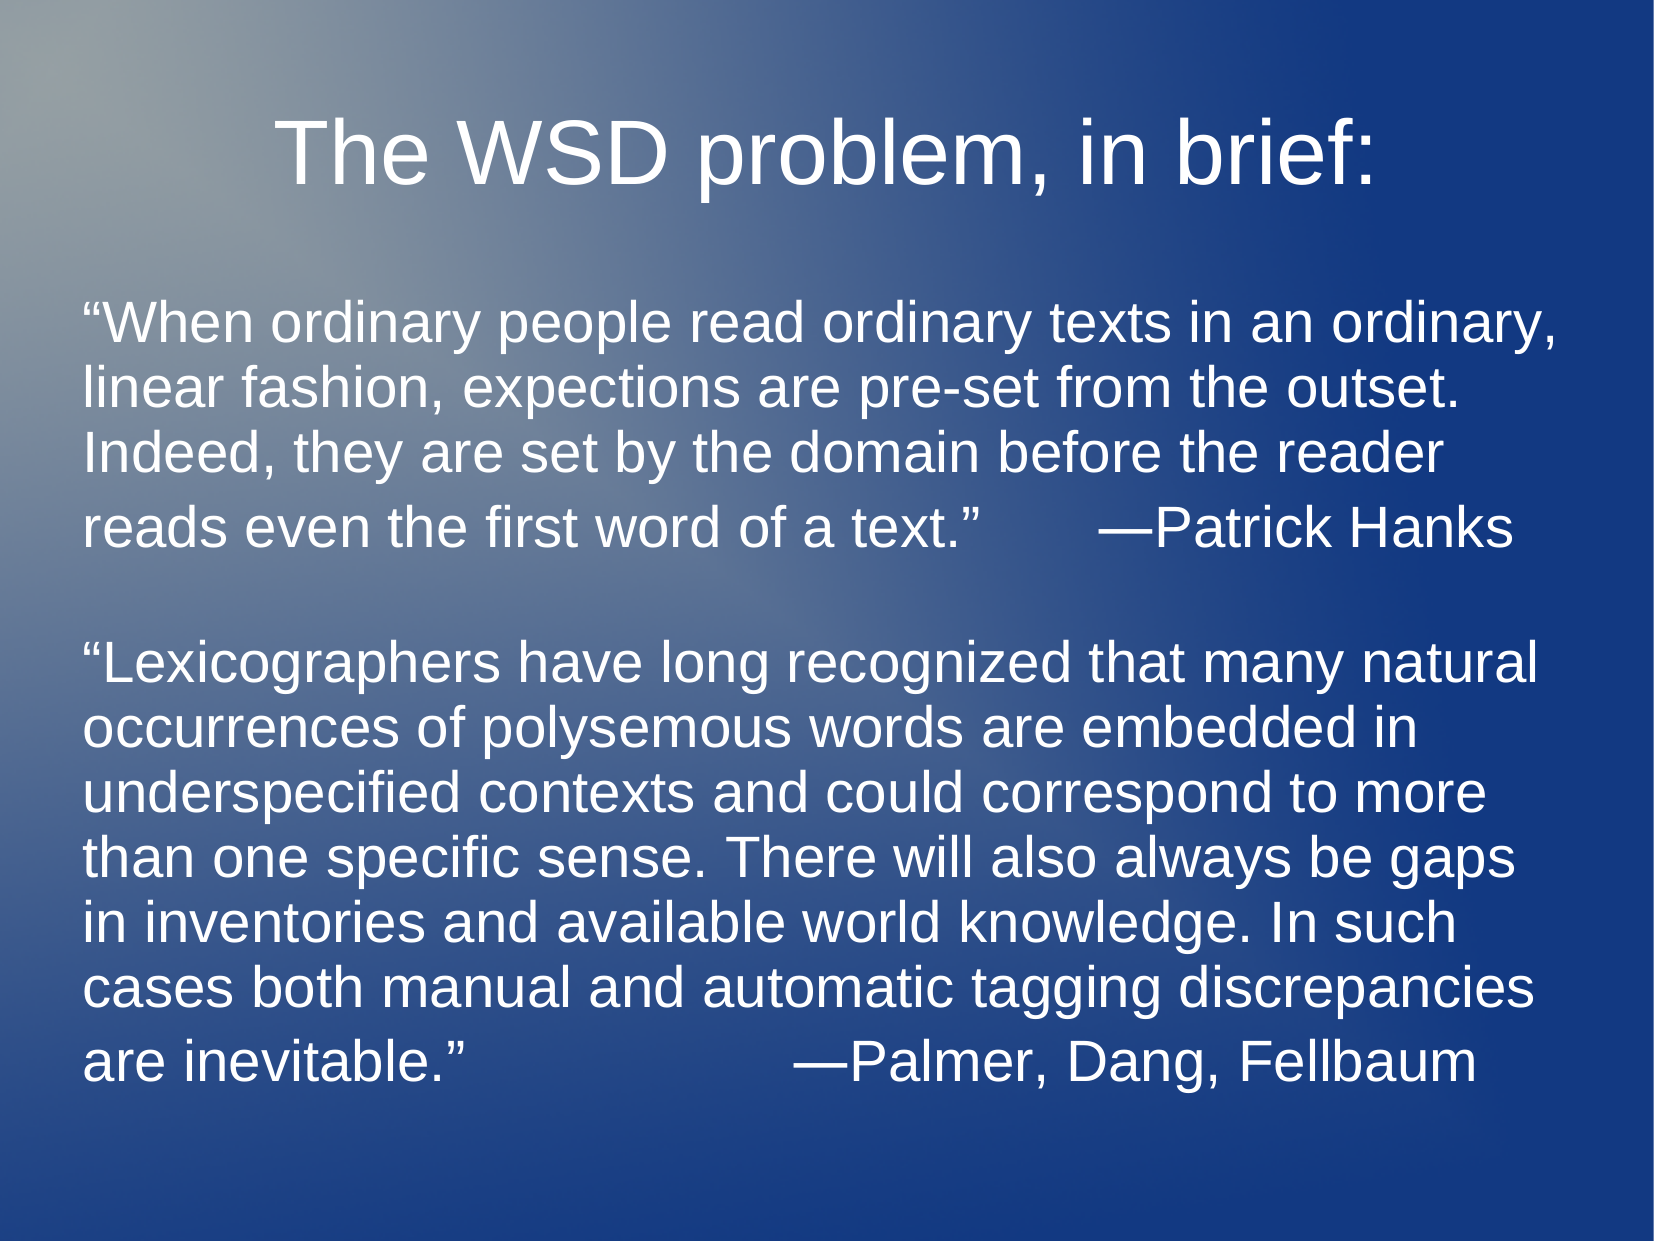

# The WSD problem, in brief:
“When ordinary people read ordinary texts in an ordinary, linear fashion, expections are pre-set from the outset. Indeed, they are set by the domain before the reader reads even the first word of a text.” ―Patrick Hanks
“Lexicographers have long recognized that many natural occurrences of polysemous words are embedded in underspecified contexts and could correspond to more
than one specific sense. There will also always be gaps in inventories and available world knowledge. In such cases both manual and automatic tagging discrepancies
are inevitable.” ―Palmer, Dang, Fellbaum